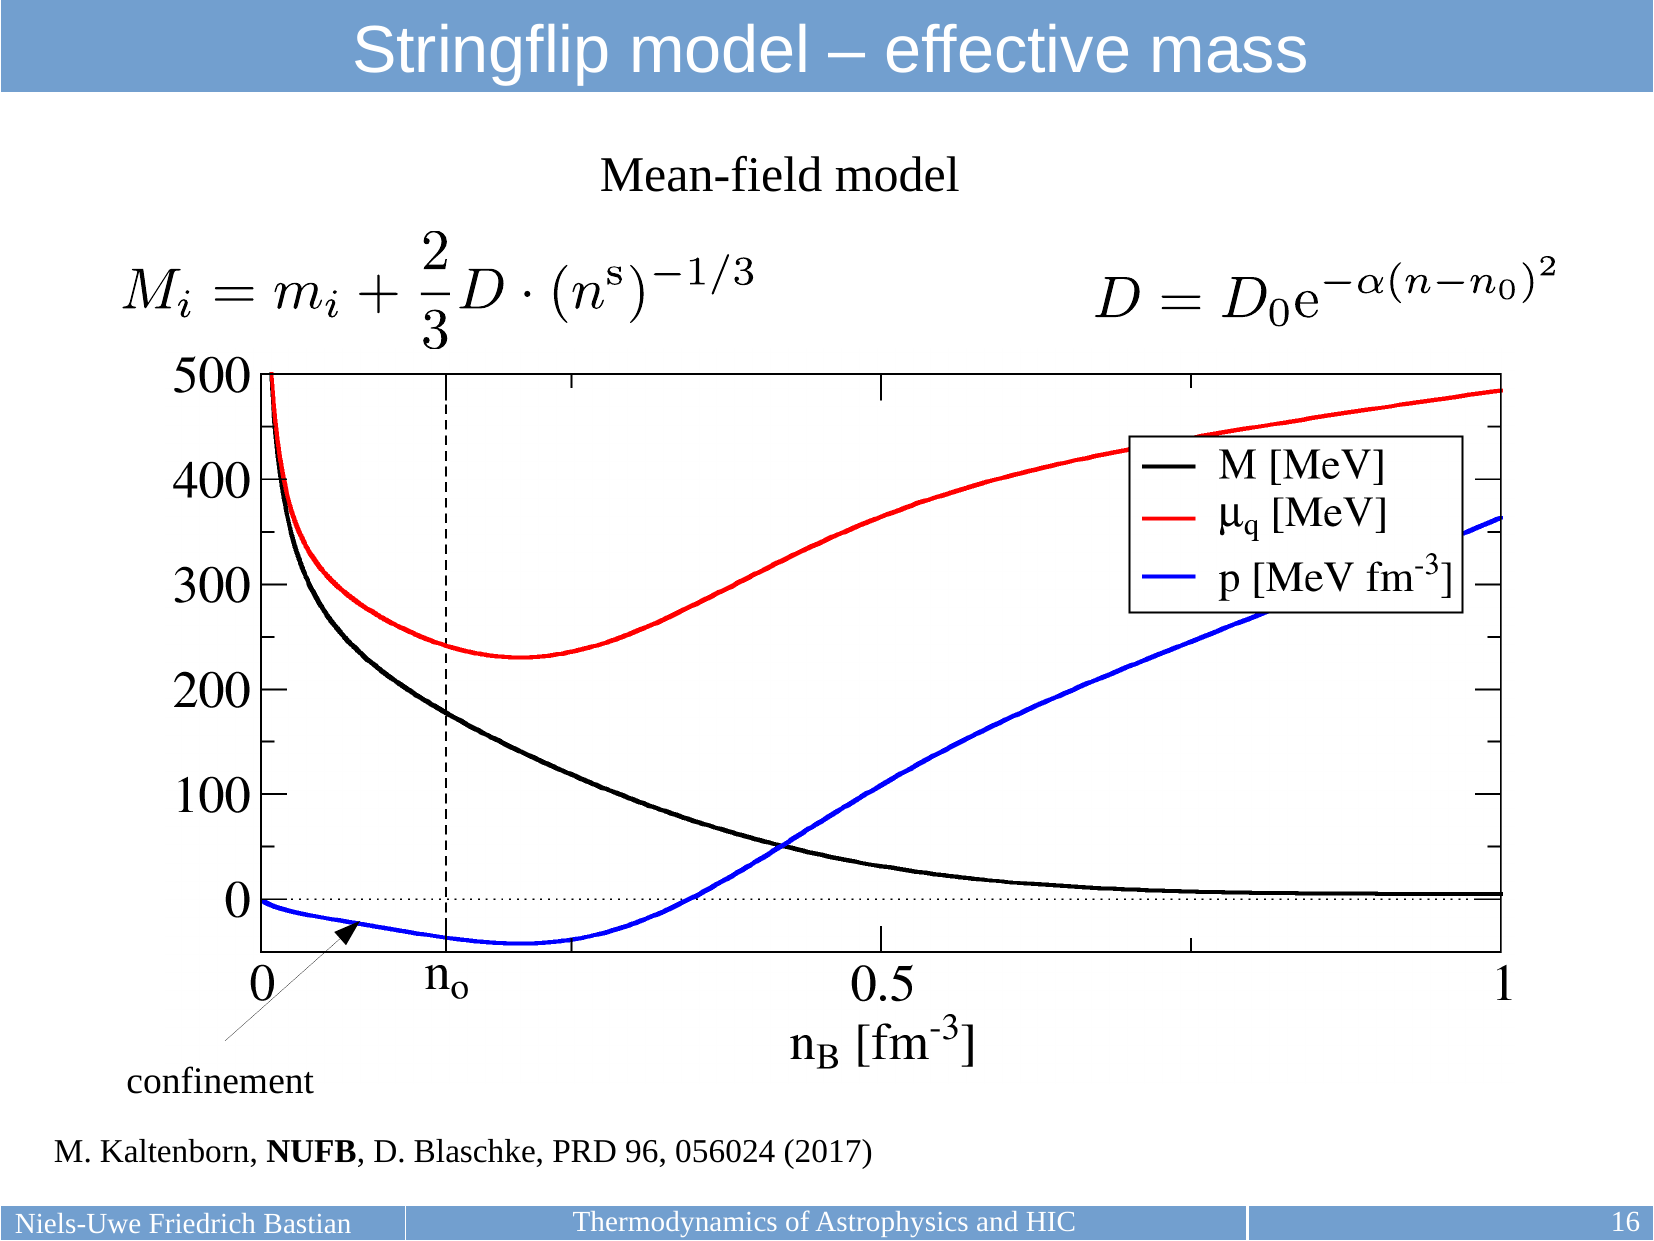

# Stringflip model – effective mass
Mean-field model
confinement
M. Kaltenborn, NUFB, D. Blaschke, PRD 96, 056024 (2017)
Thermodynamics of Astrophysics and HIC
16